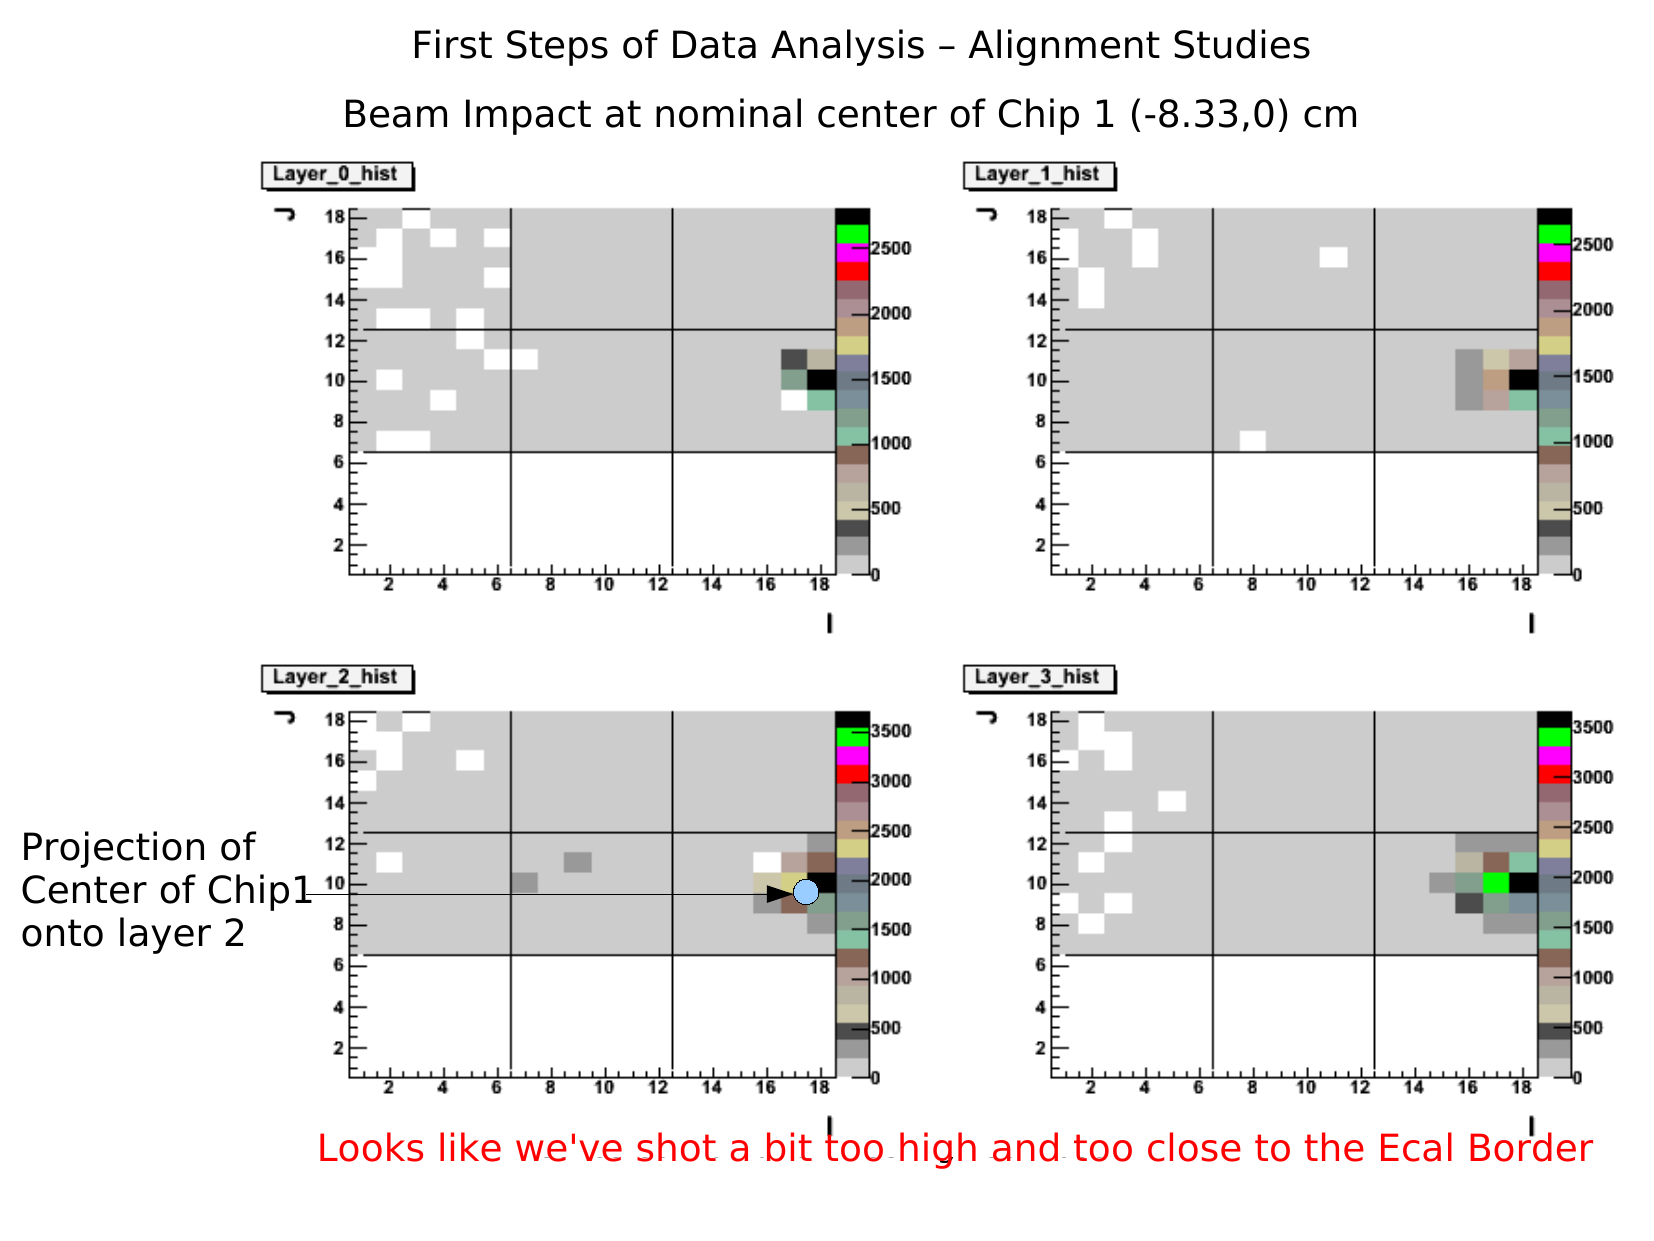

First Steps of Data Analysis – Alignment Studies
Beam Impact at nominal center of Chip 1 (-8.33,0) cm
Projection of
Center of Chip1
onto layer 2
Looks like we've shot a bit too high and too close to the Ecal Border
5